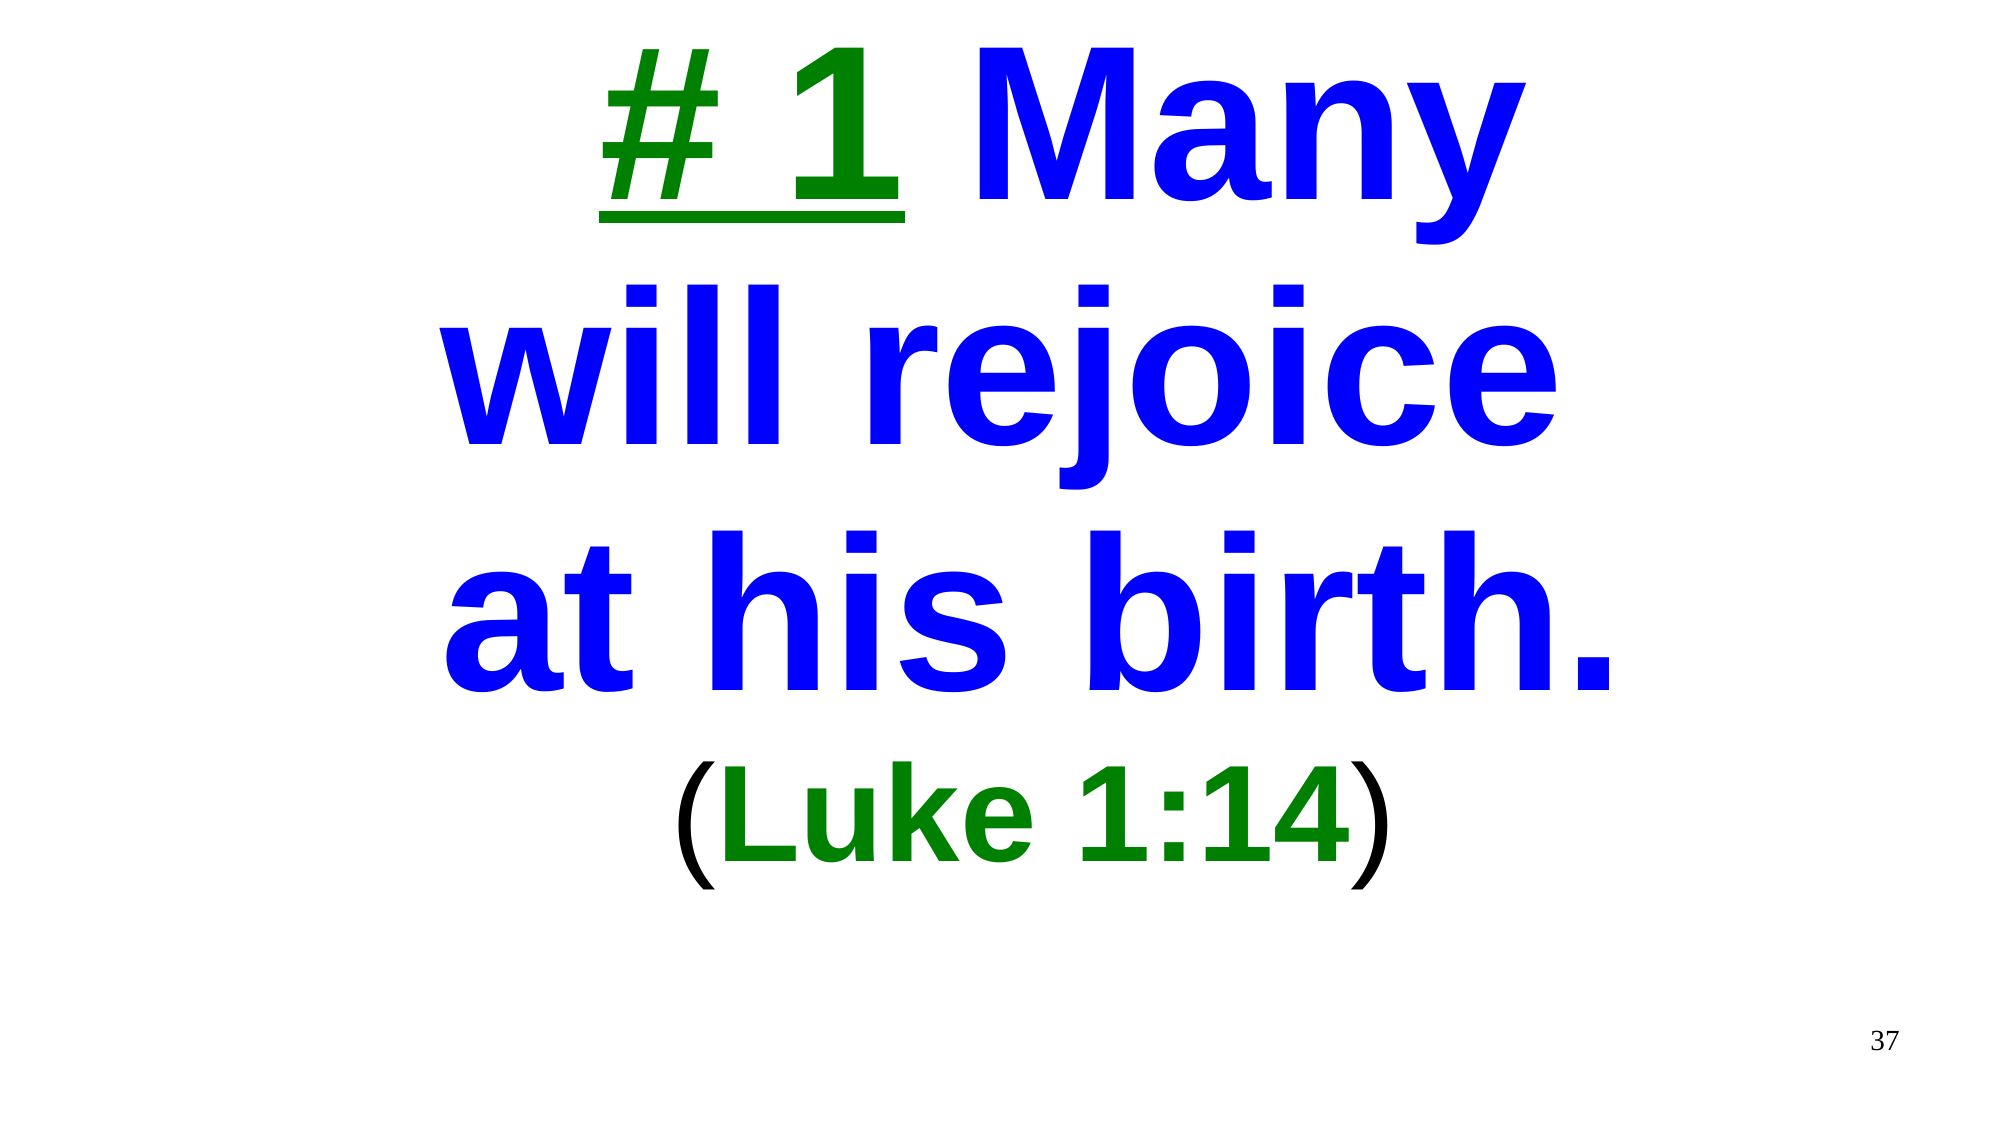

# # 1 Many will rejoice at his birth. (Luke 1:14)
37